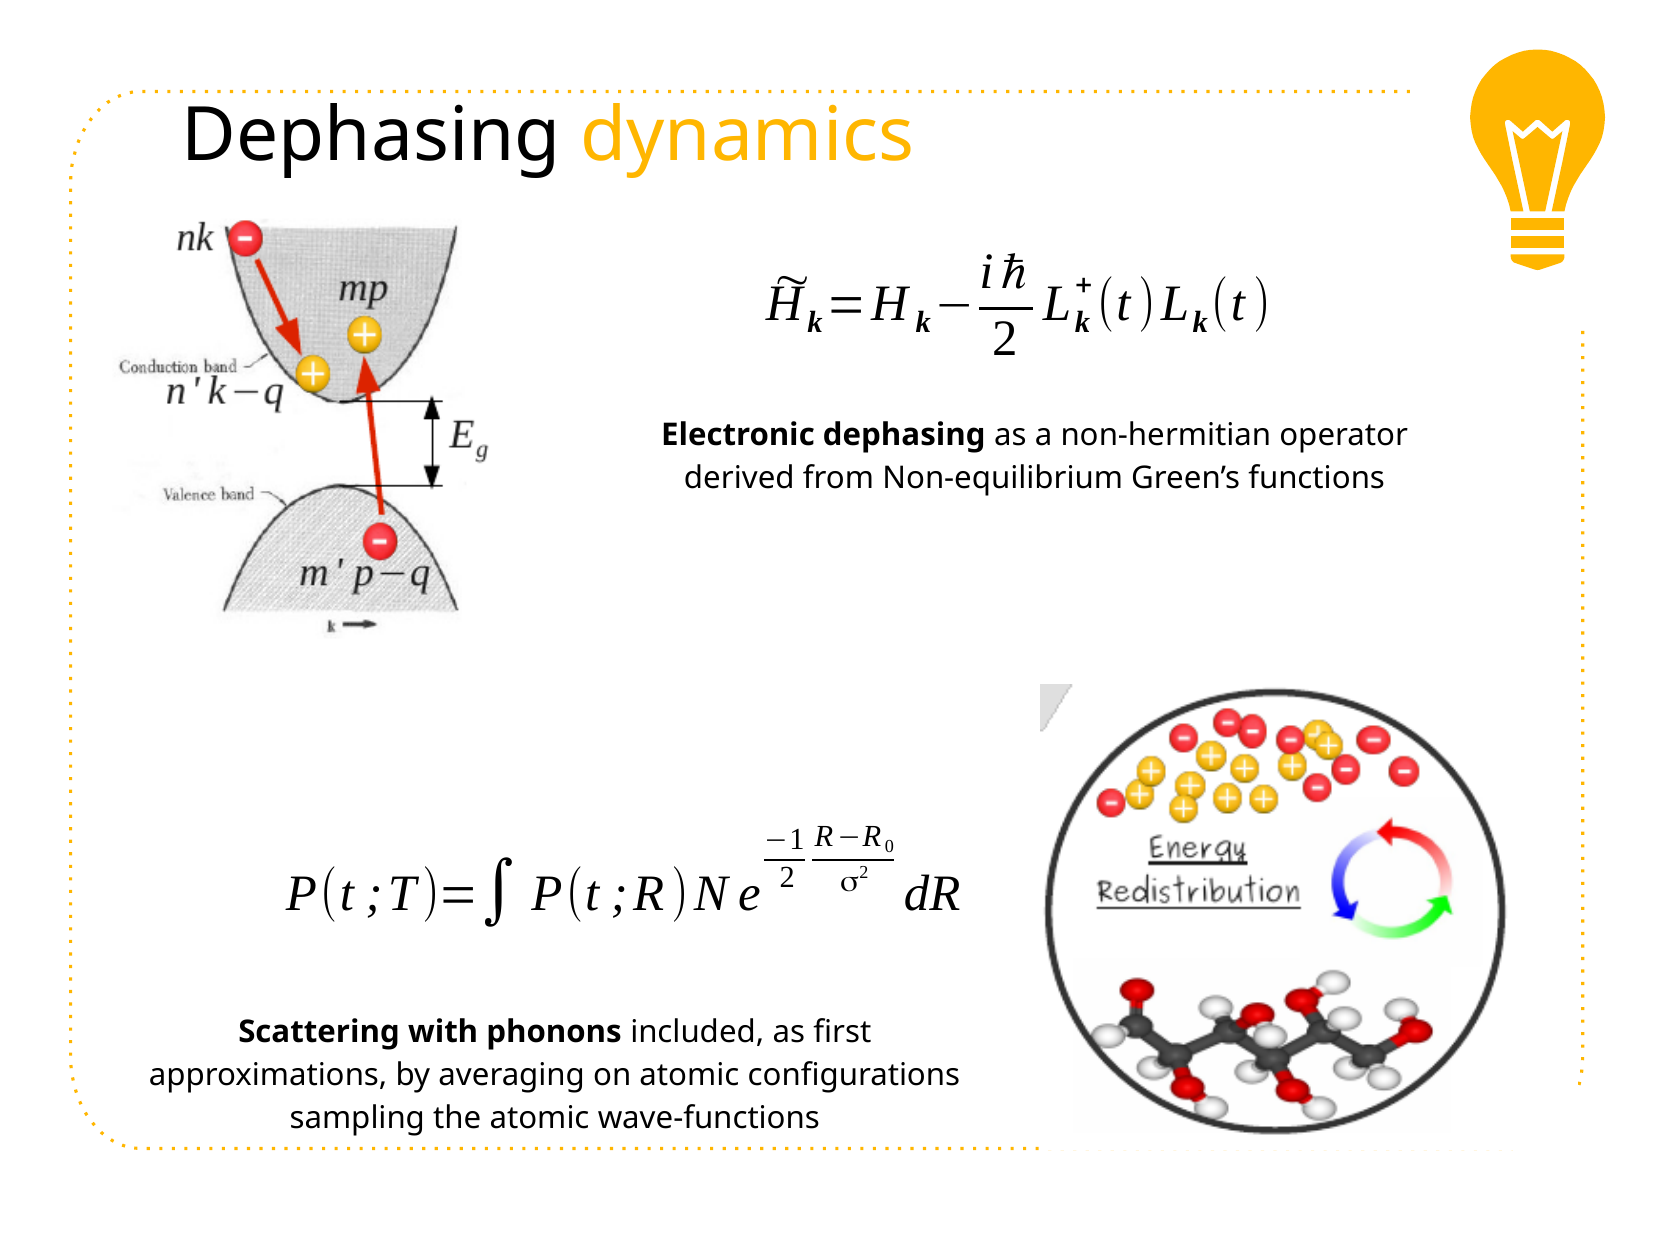

# Dephasing dynamics
Electronic dephasing as a non-hermitian operator derived from Non-equilibrium Green’s functions
Scattering with phonons included, as first approximations, by averaging on atomic configurations sampling the atomic wave-functions